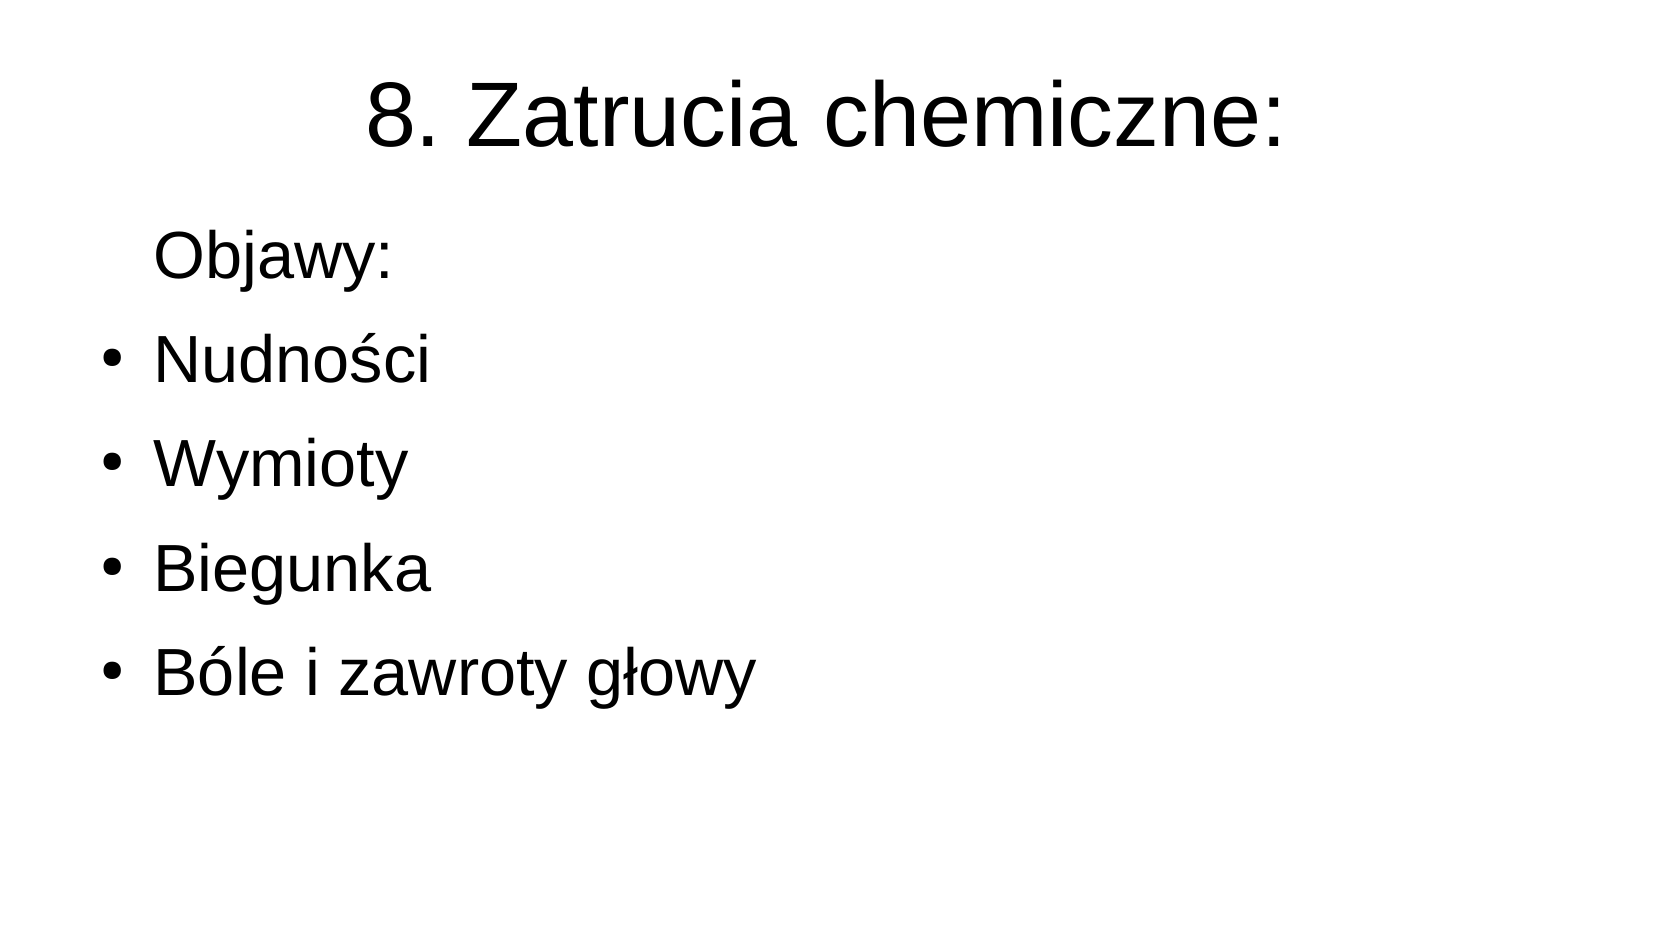

# 8. Zatrucia chemiczne:
Objawy:
Nudności
Wymioty
Biegunka
Bóle i zawroty głowy